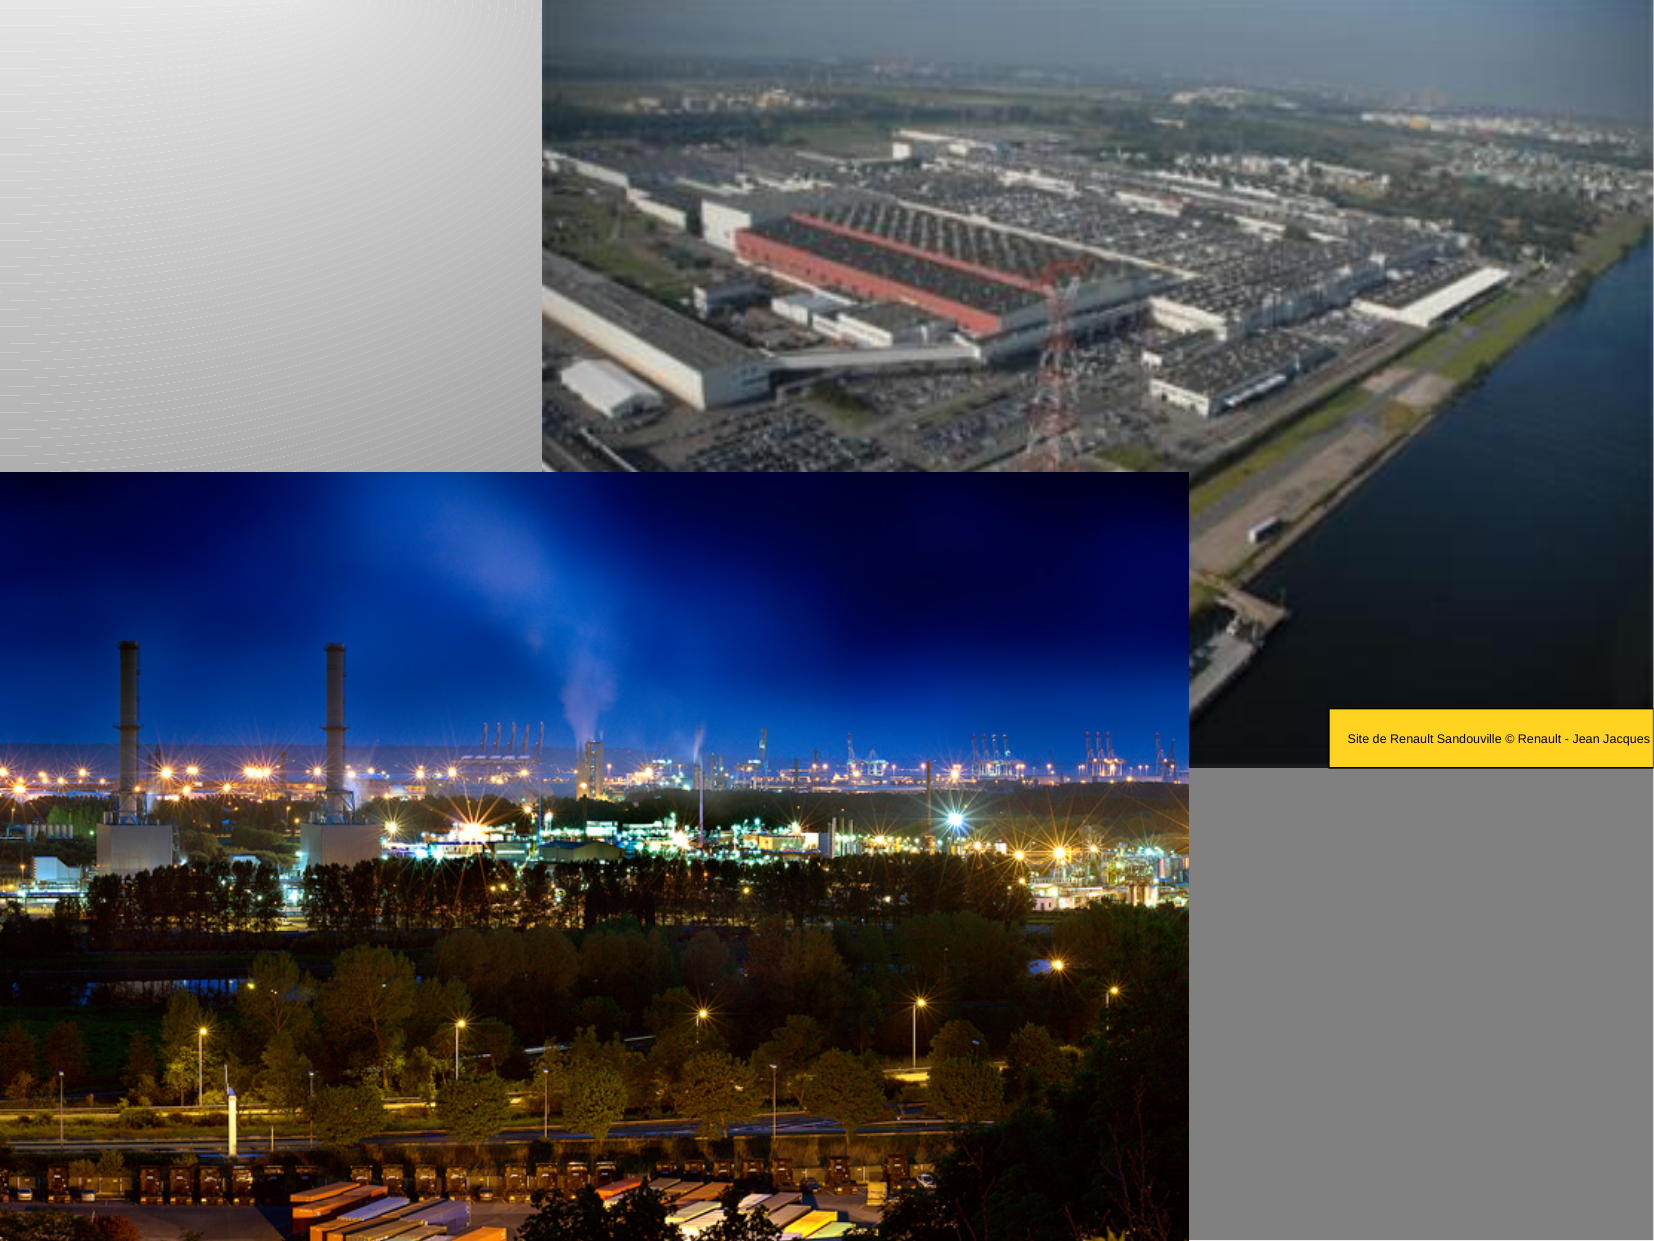

Site de Renault Sandouville © Renault - Jean Jacques Payen